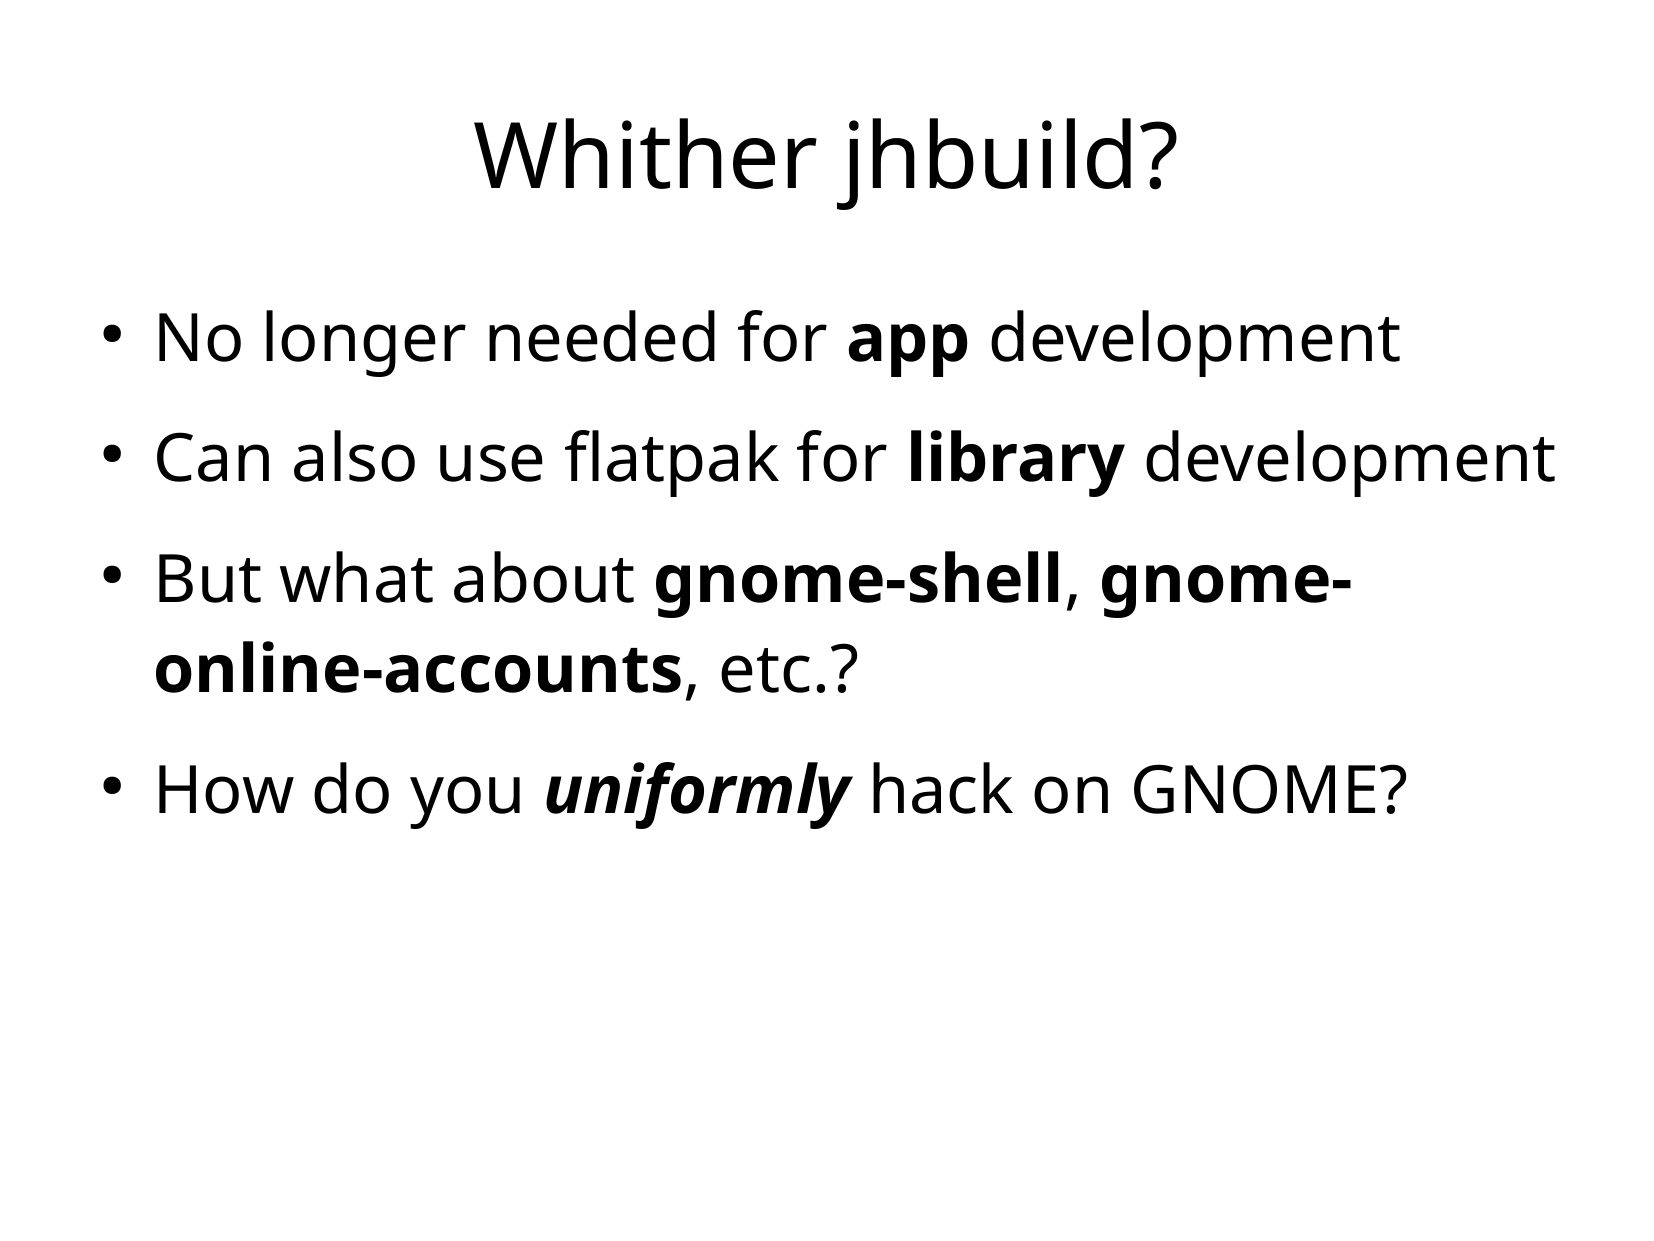

# Whither jhbuild?
No longer needed for app development
Can also use flatpak for library development
But what about gnome-shell, gnome-online-accounts, etc.?
How do you uniformly hack on GNOME?